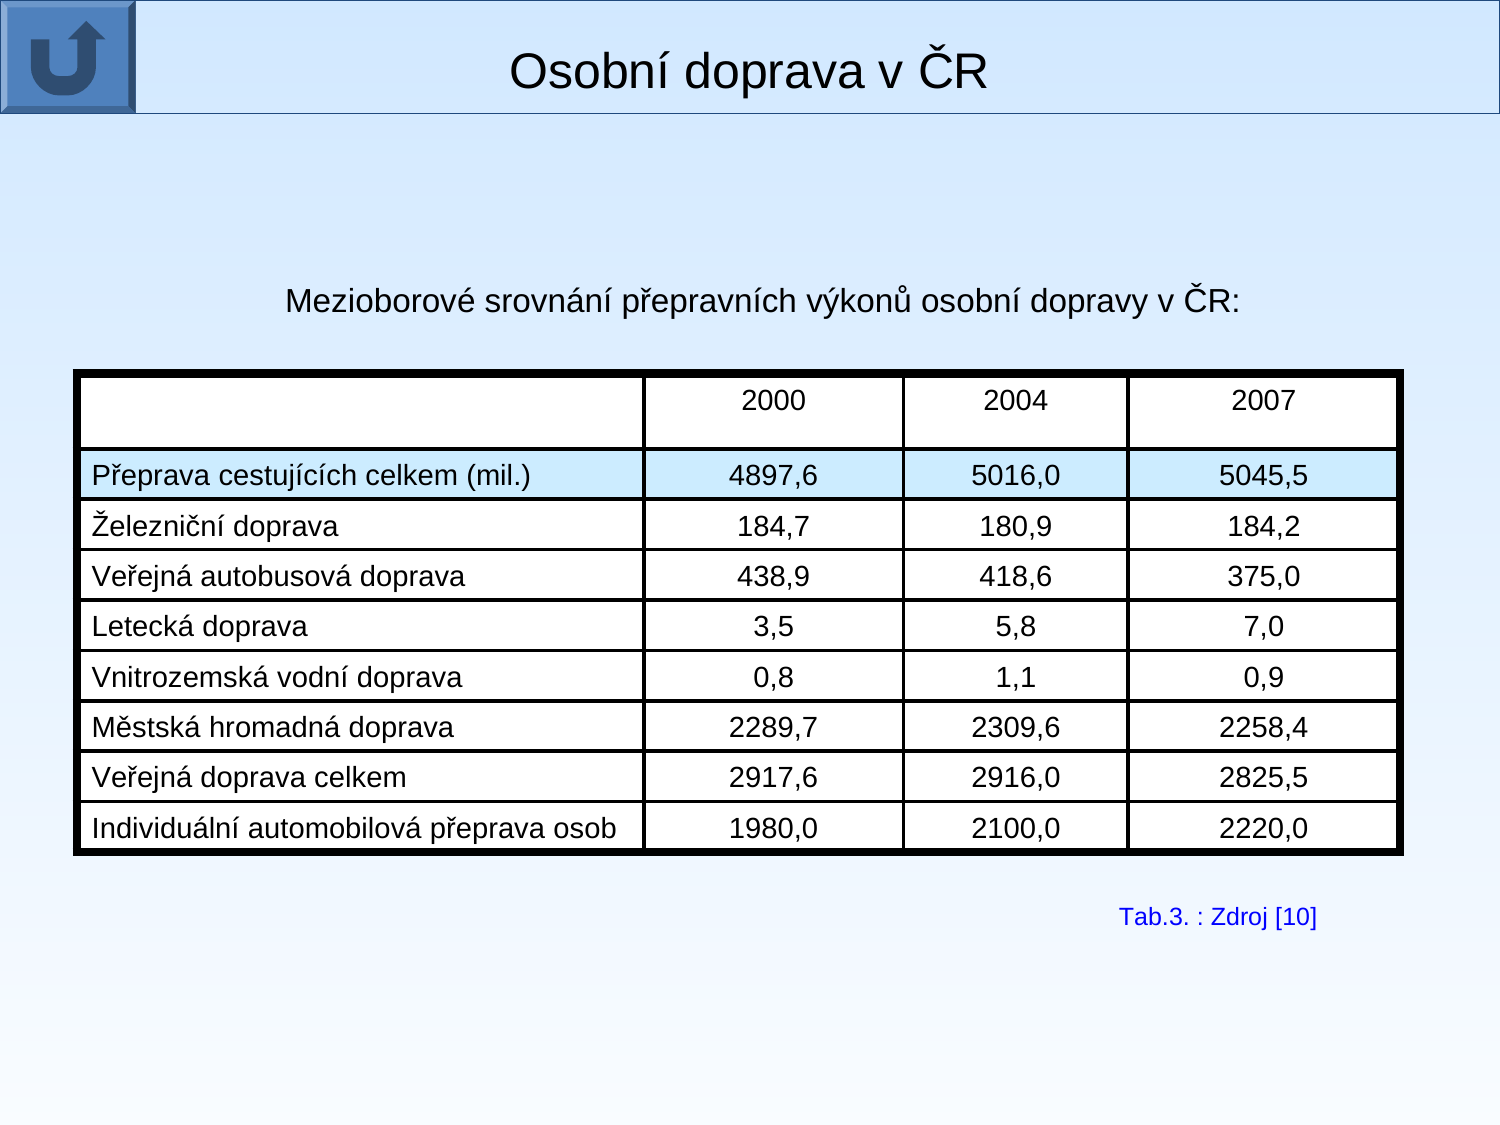

Osobní doprava v ČR
# Mezioborové srovnání přepravních výkonů osobní dopravy v ČR:
| | 2000 | 2004 | 2007 |
| --- | --- | --- | --- |
| Přeprava cestujících celkem (mil.) | 4897,6 | 5016,0 | 5045,5 |
| Železniční doprava | 184,7 | 180,9 | 184,2 |
| Veřejná autobusová doprava | 438,9 | 418,6 | 375,0 |
| Letecká doprava | 3,5 | 5,8 | 7,0 |
| Vnitrozemská vodní doprava | 0,8 | 1,1 | 0,9 |
| Městská hromadná doprava | 2289,7 | 2309,6 | 2258,4 |
| Veřejná doprava celkem | 2917,6 | 2916,0 | 2825,5 |
| Individuální automobilová přeprava osob | 1980,0 | 2100,0 | 2220,0 |
Tab.3. : Zdroj [10]